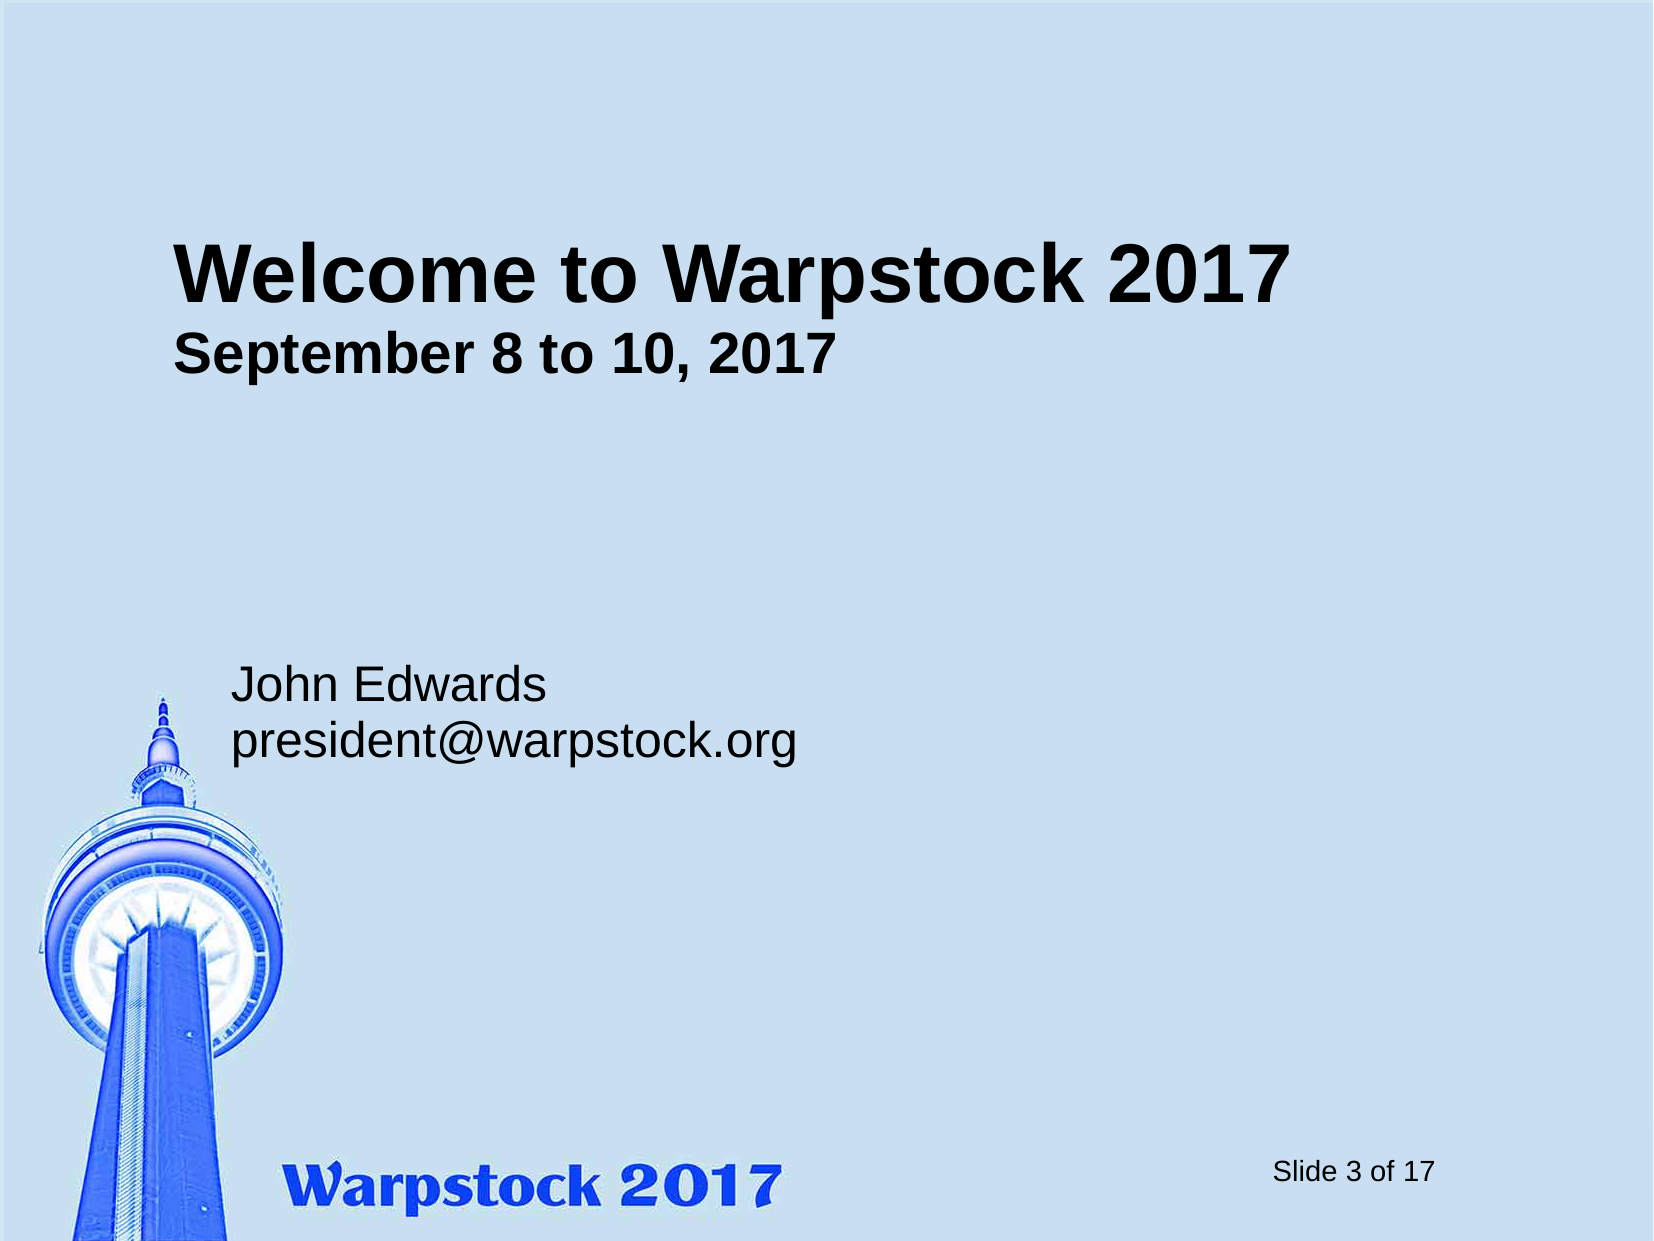

# Welcome to Warpstock 2017 September 8 to 10, 2017
John Edwards
president@warpstock.org
Slide of <count>